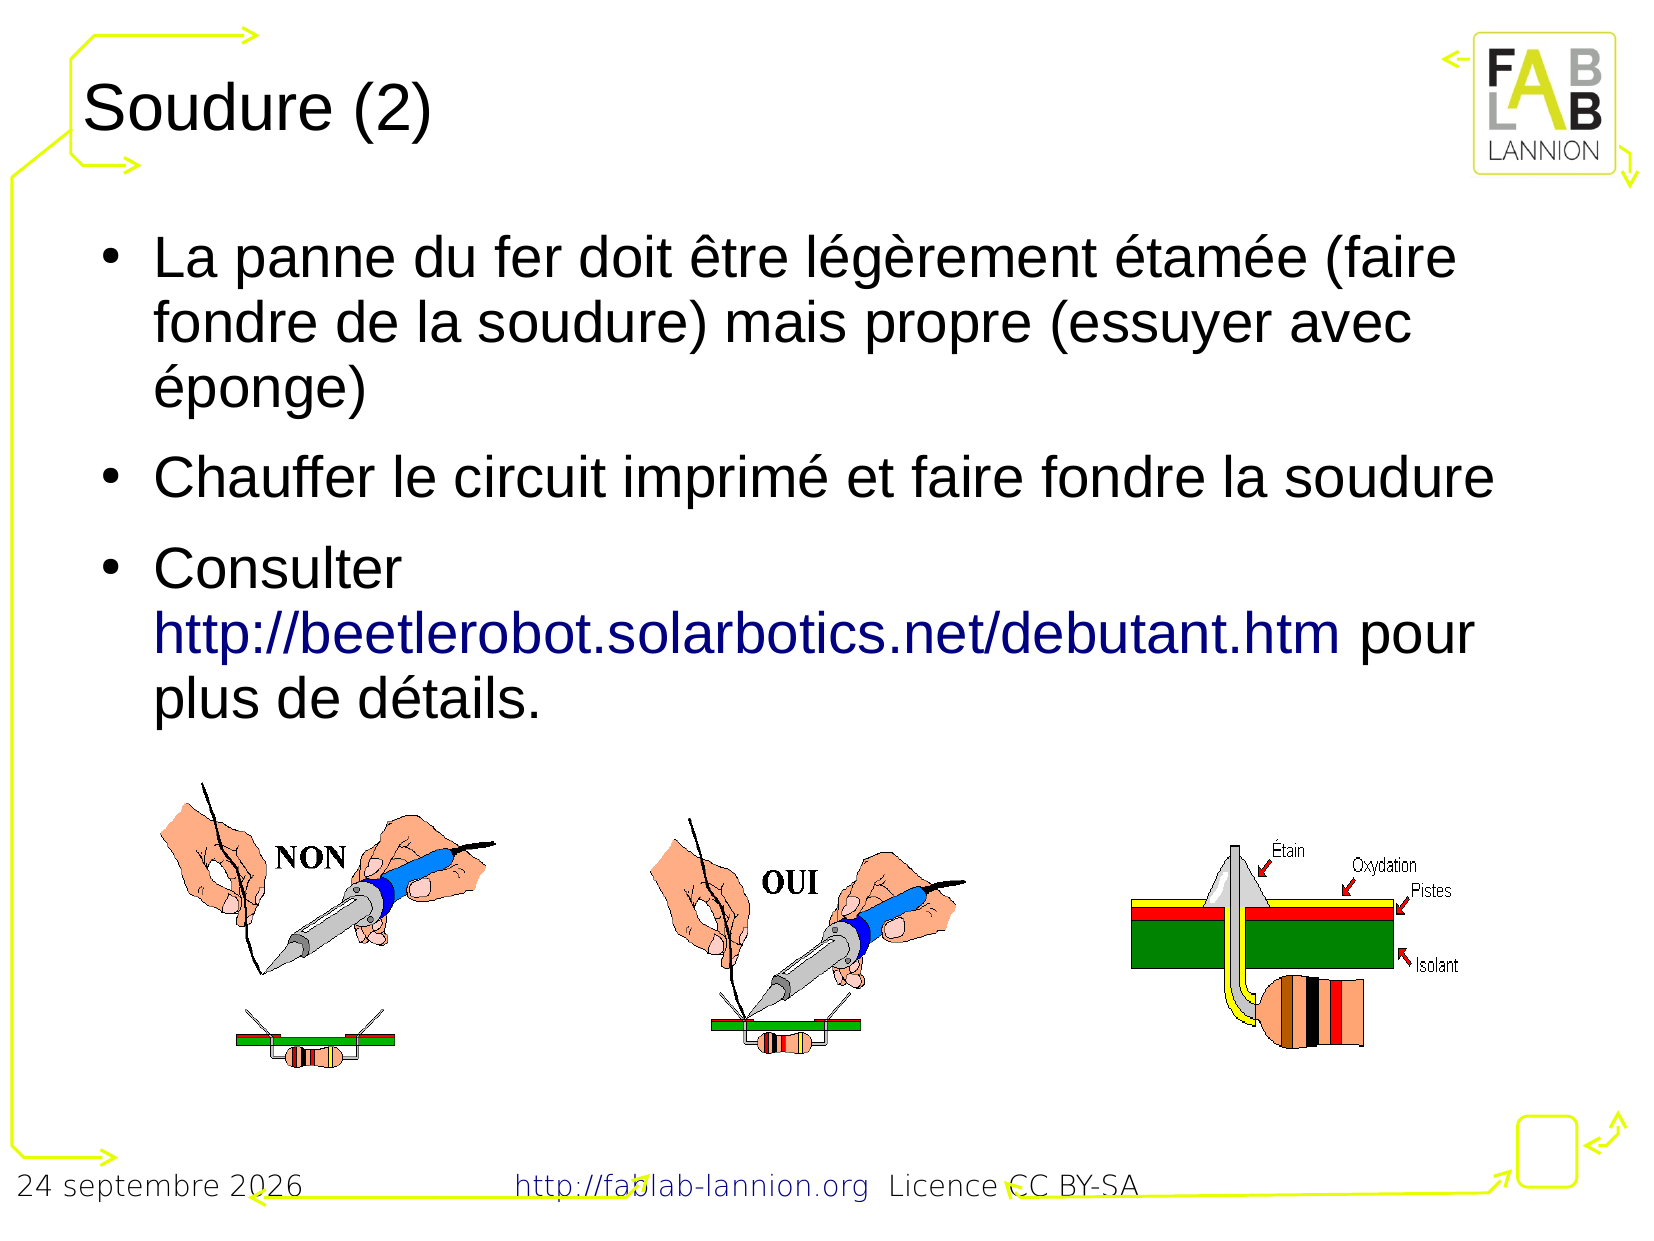

# Soudure (2)
La panne du fer doit être légèrement étamée (faire fondre de la soudure) mais propre (essuyer avec éponge)
Chauffer le circuit imprimé et faire fondre la soudure
Consulter http://beetlerobot.solarbotics.net/debutant.htm pour plus de détails.